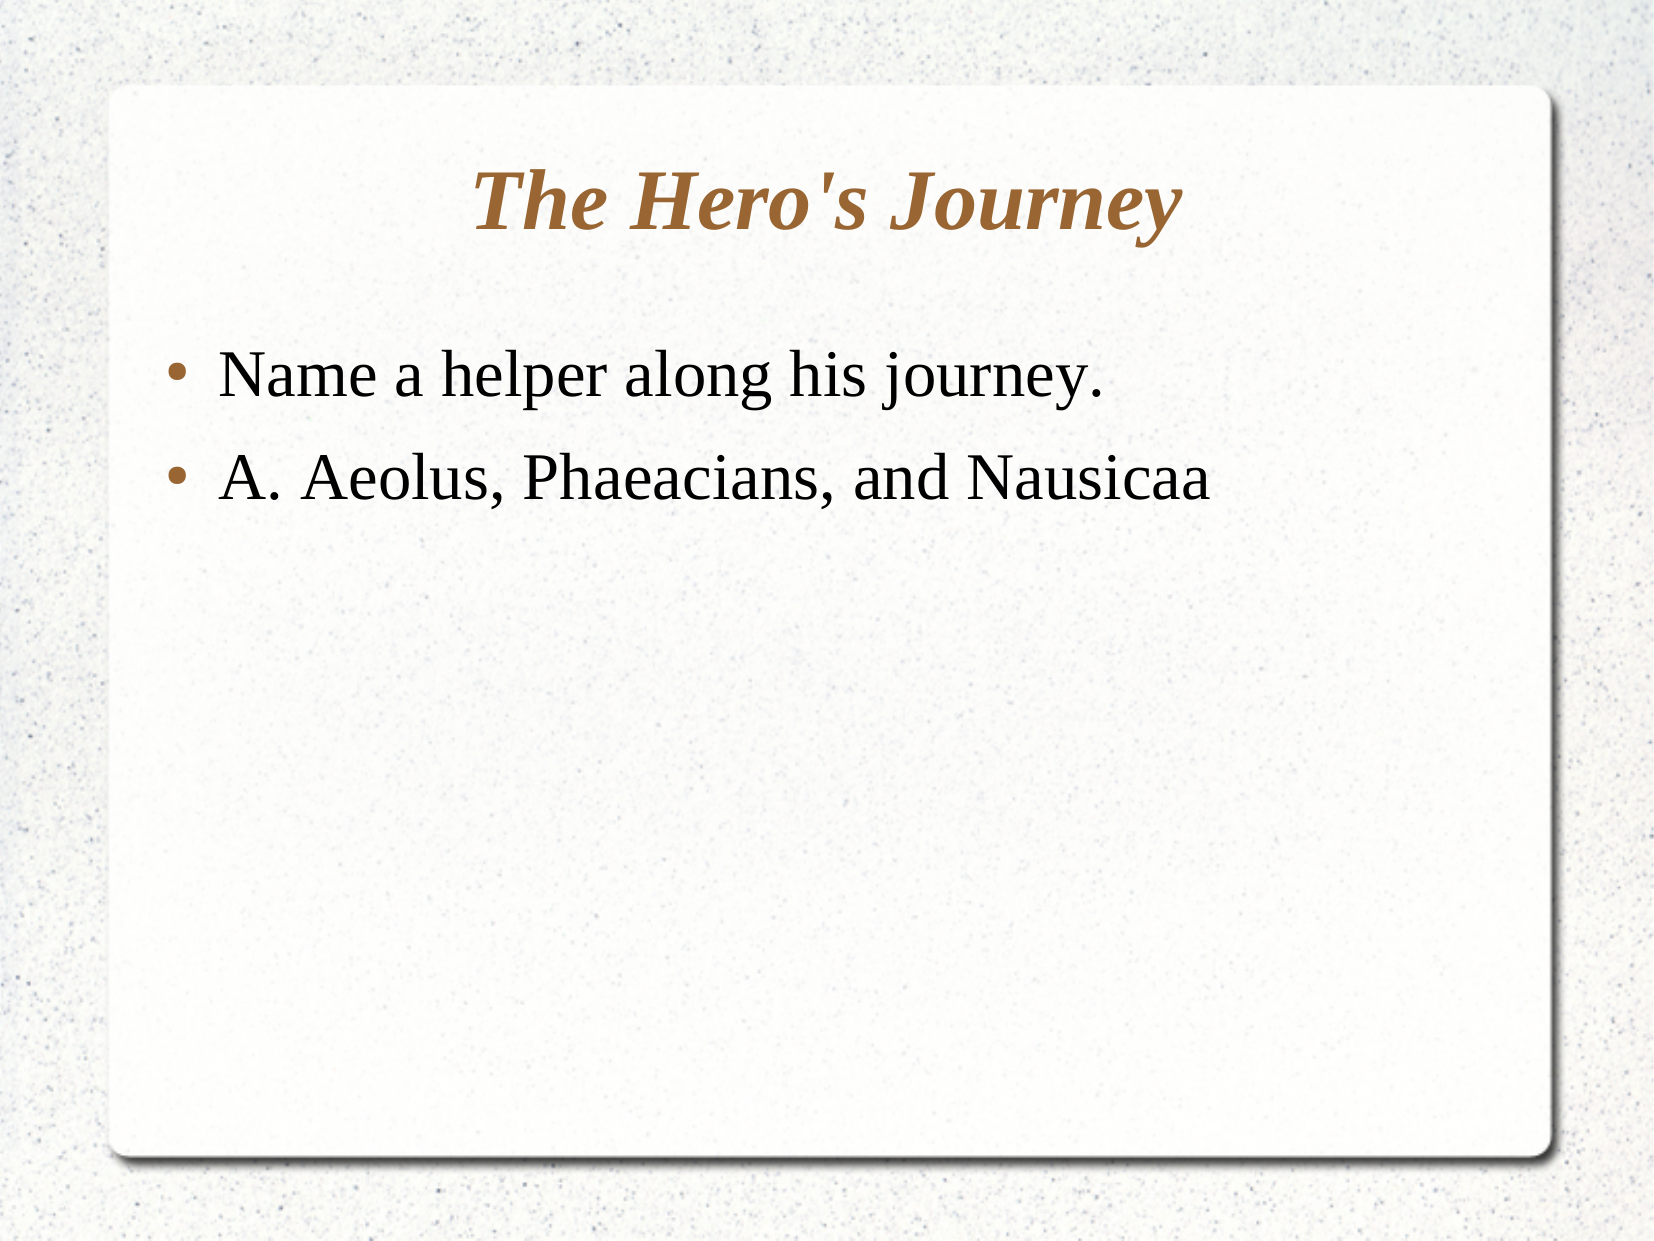

# The Hero's Journey
Name a helper along his journey.
A. Aeolus, Phaeacians, and Nausicaa